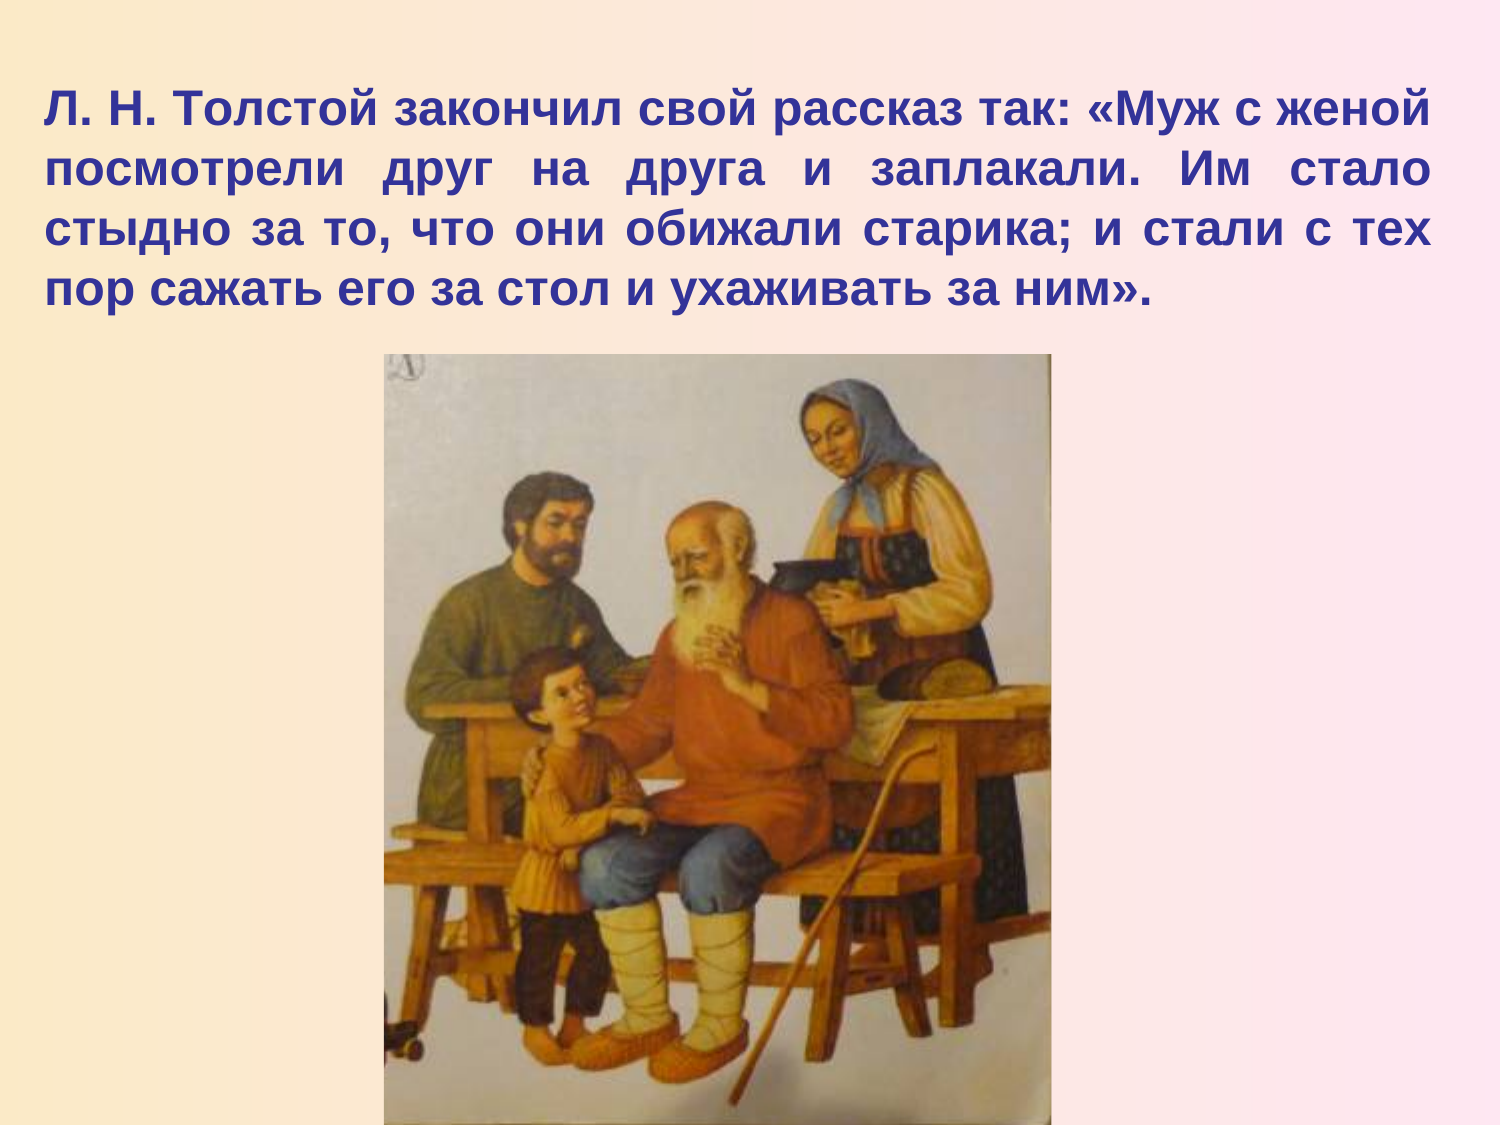

Л. Н. Толстой закончил свой рассказ так: «Муж с женой посмотрели друг на друга и заплакали. Им стало стыдно за то, что они обижали старика; и стали с тех пор сажать его за стол и ухаживать за ним».